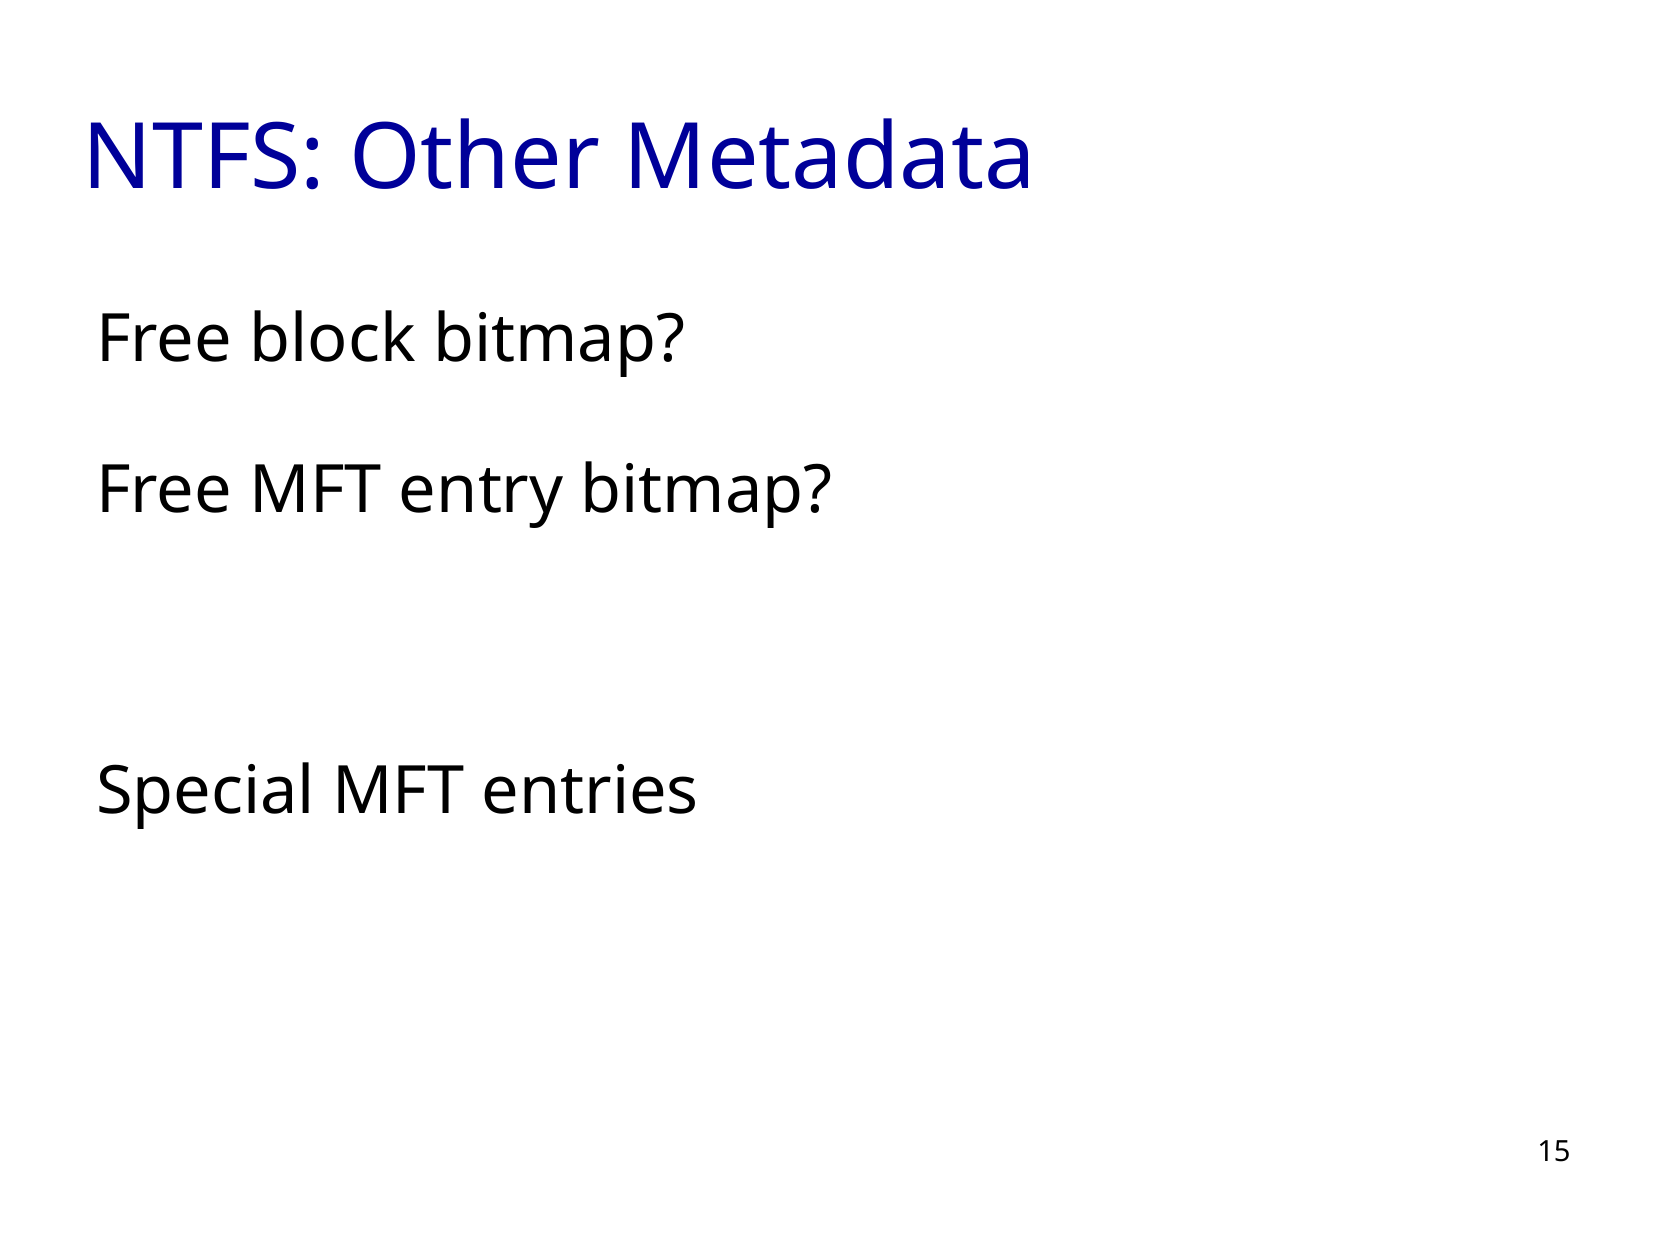

# NTFS: Other Metadata
Free block bitmap?
Free MFT entry bitmap?
Special MFT entries
15